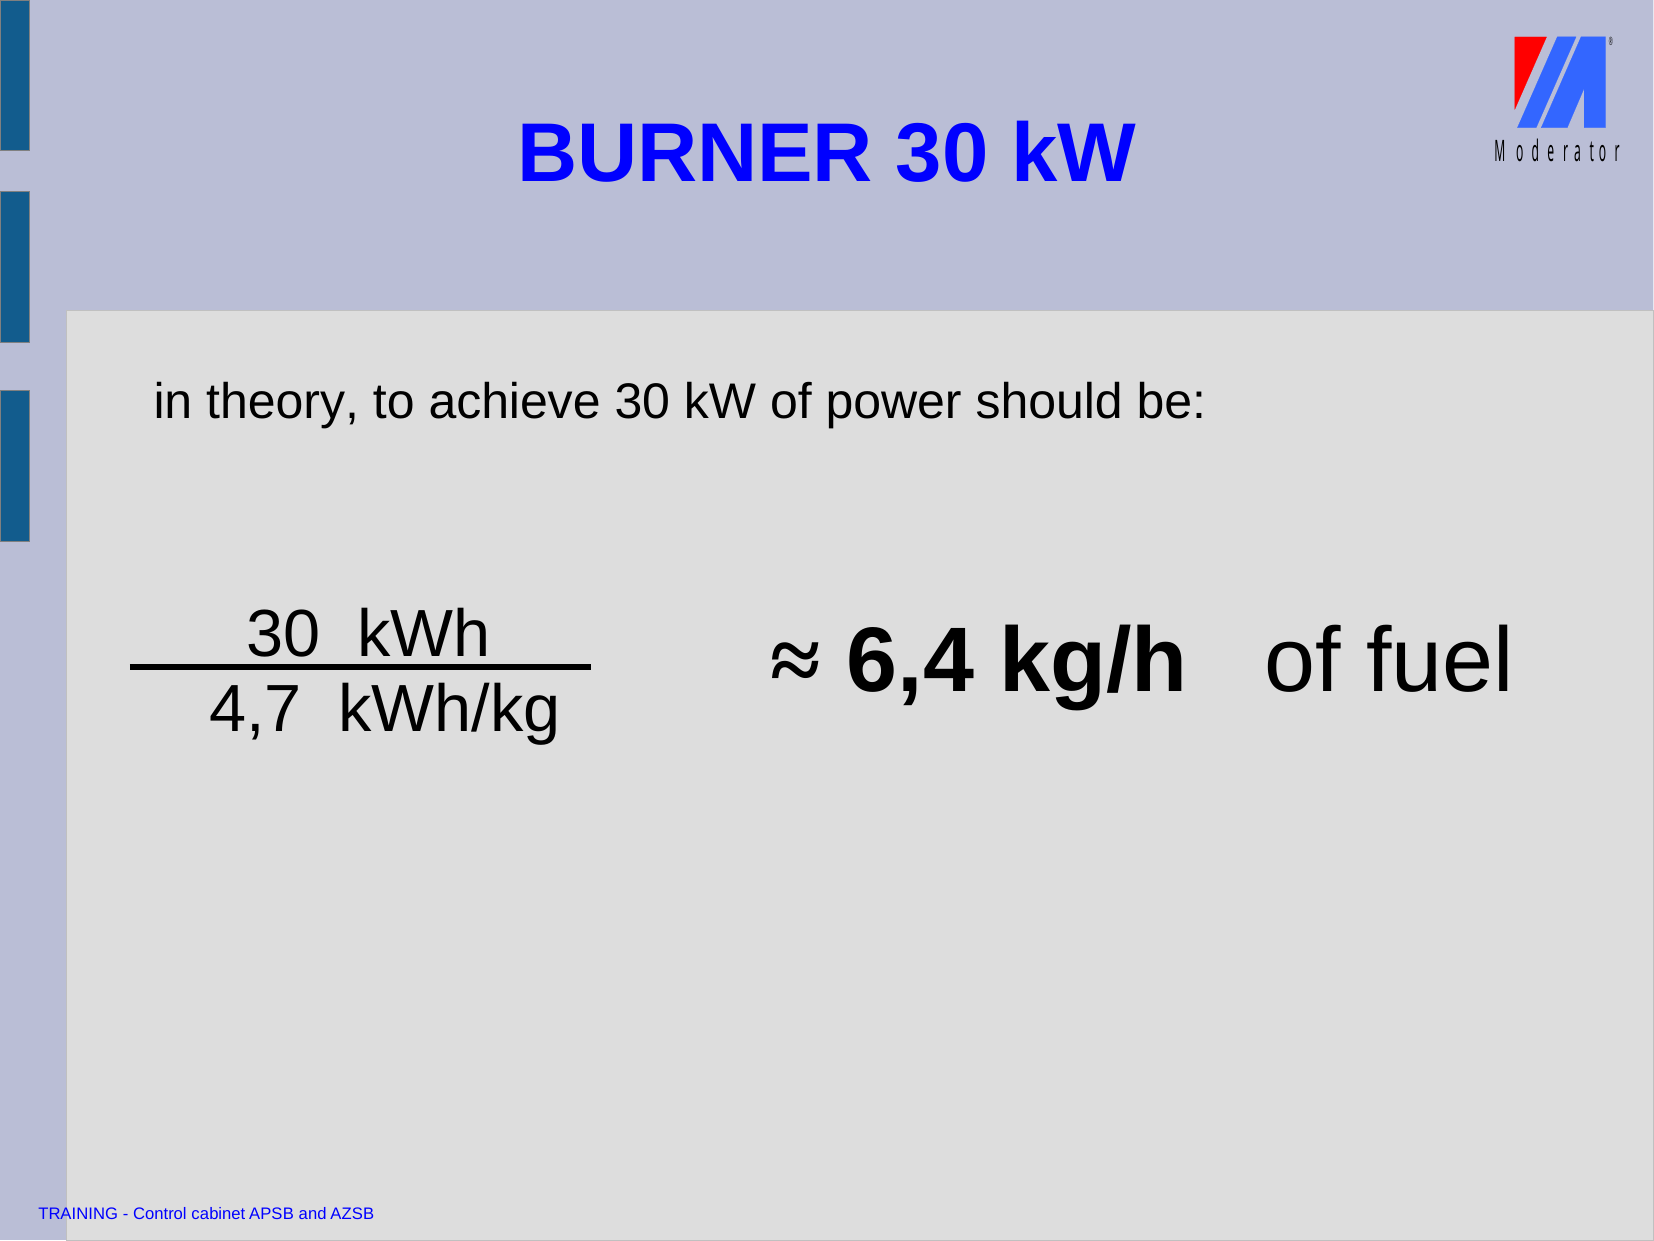

# BURNER 30 kW
in theory, to achieve 30 kW of power should be:
 30 kWh
 4,7 kWh/kg
≈ 6,4 kg/h of fuel
TRAINING - Control cabinet APSB and AZSB